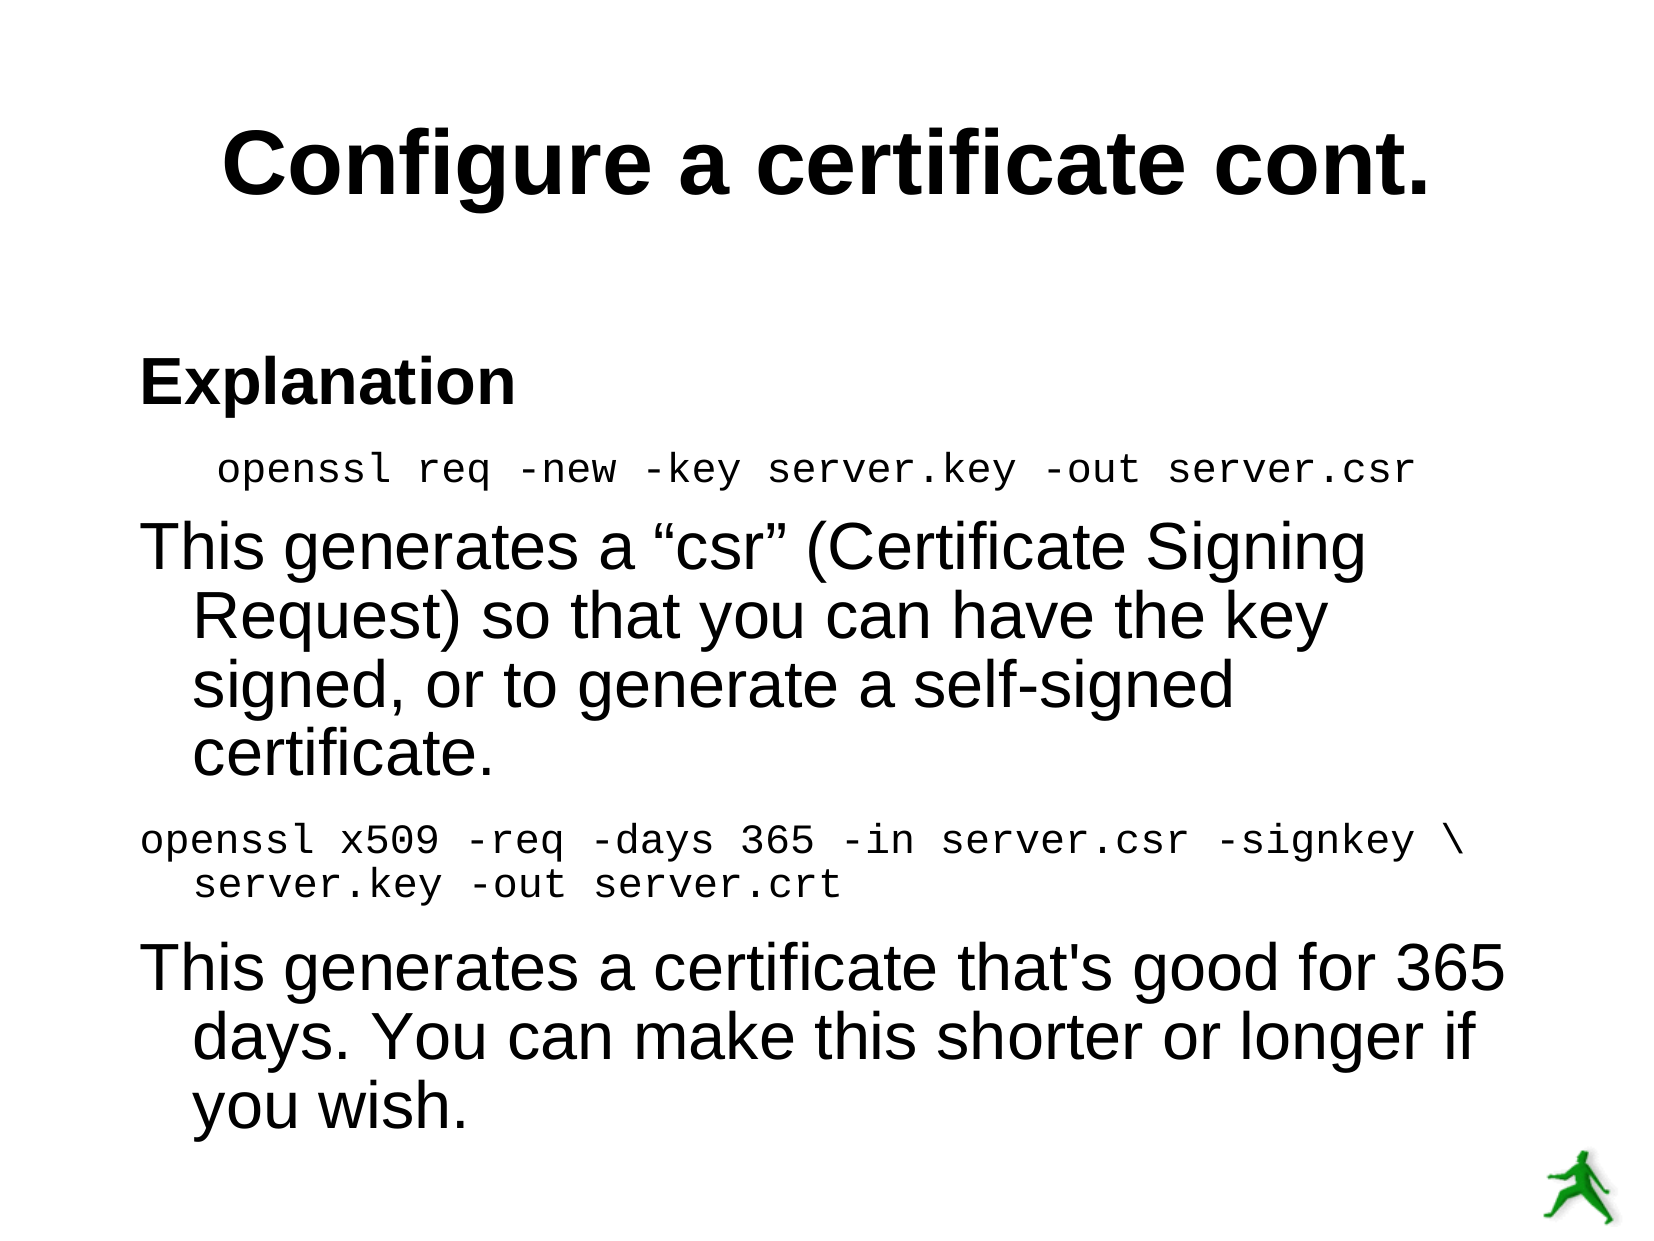

# Configure a certificate cont.
Explanation
openssl req -new -key server.key -out server.csr
This generates a “csr” (Certificate Signing Request) so that you can have the key signed, or to generate a self-signed certificate.
openssl x509 -req -days 365 -in server.csr -signkey \ server.key -out server.crt
This generates a certificate that's good for 365 days. You can make this shorter or longer if you wish.